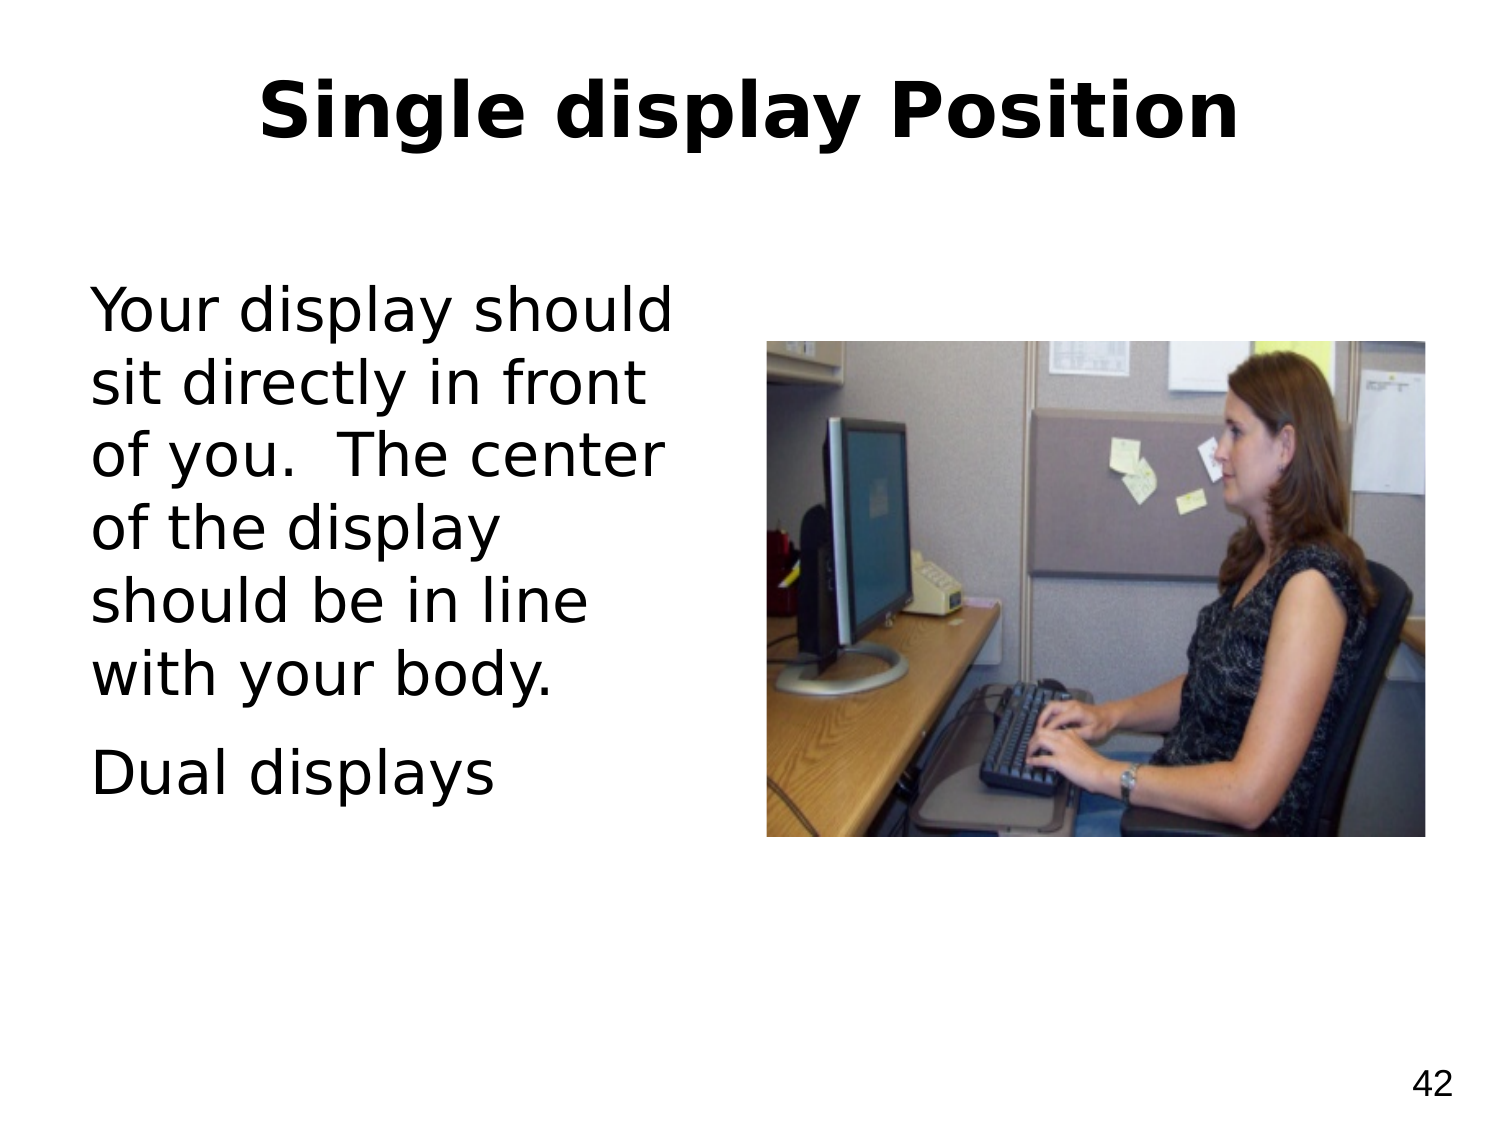

# Single display Position
Your display should sit directly in front of you. The center of the display should be in line with your body.
Dual displays